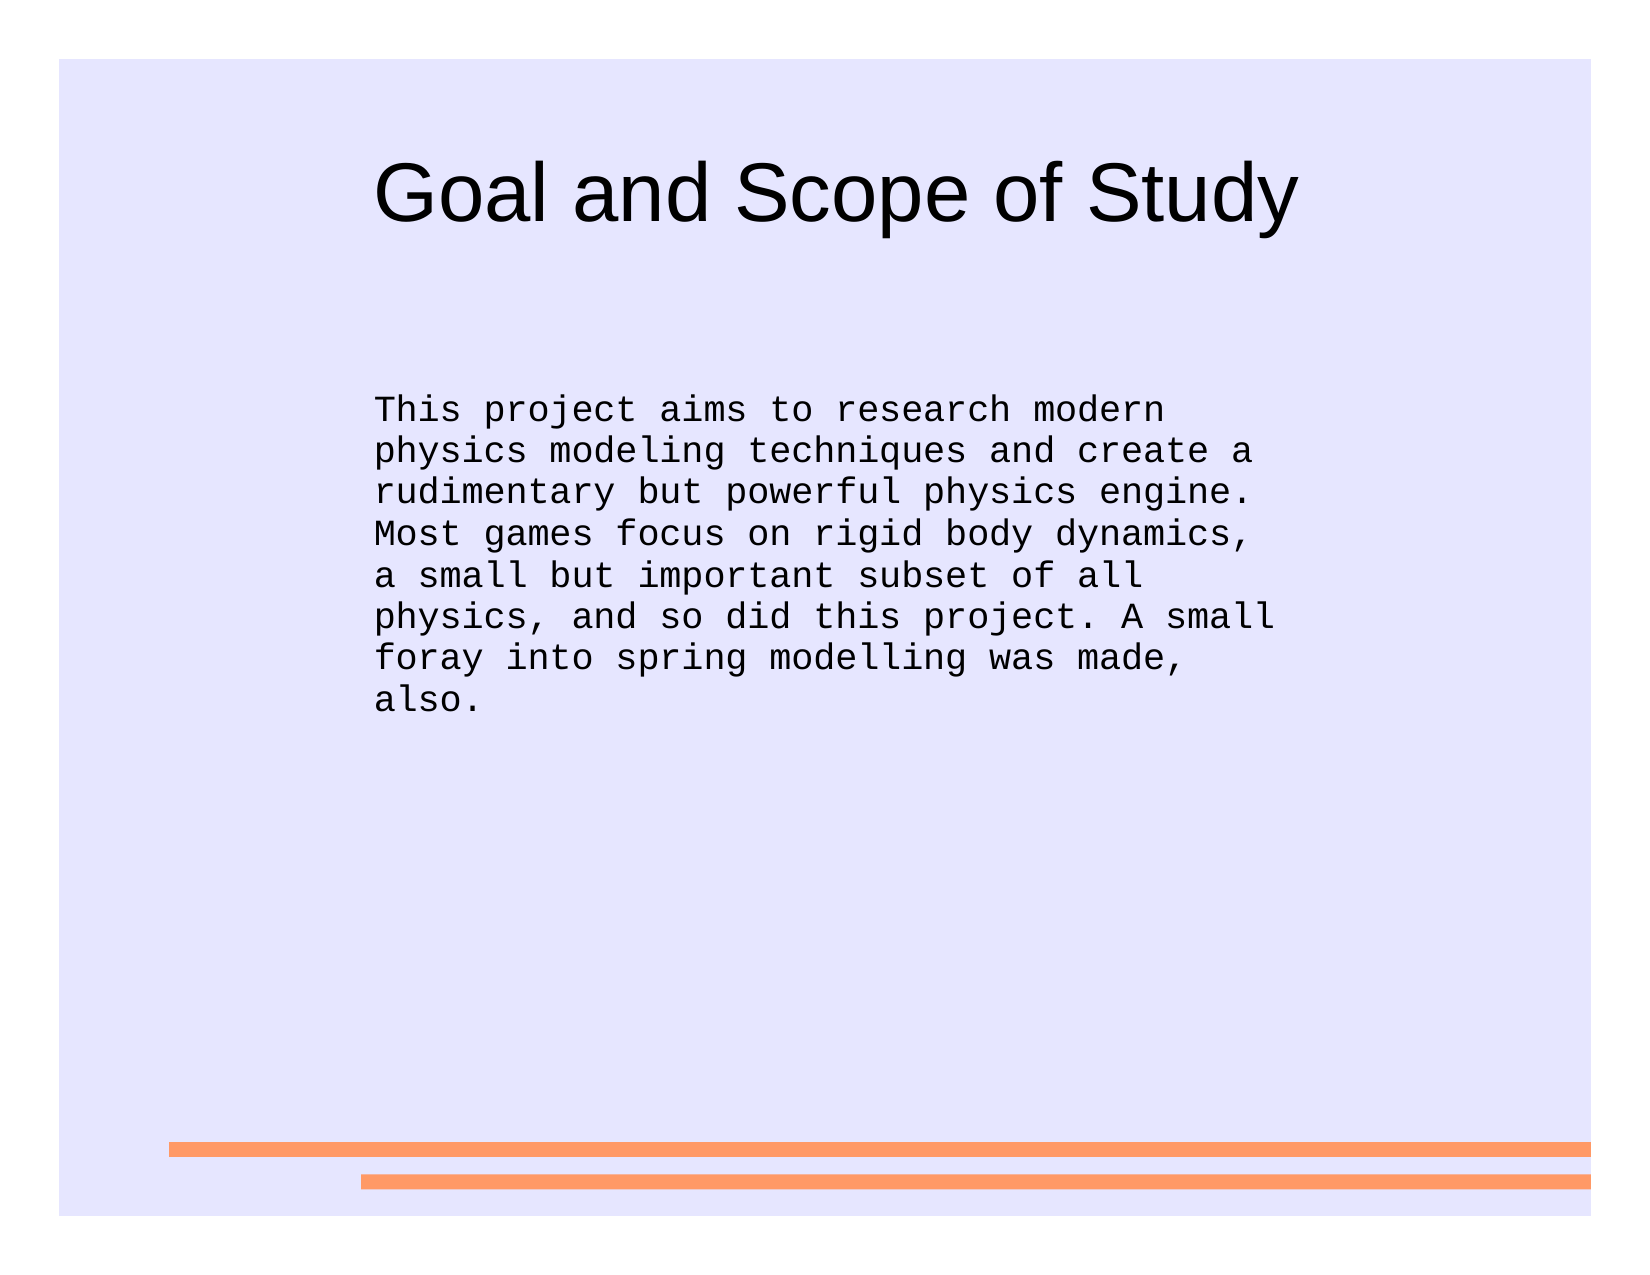

Goal and Scope of Study
This project aims to research modern physics modeling techniques and create a rudimentary but powerful physics engine. Most games focus on rigid body dynamics, a small but important subset of all physics, and so did this project. A small foray into spring modelling was made, also.